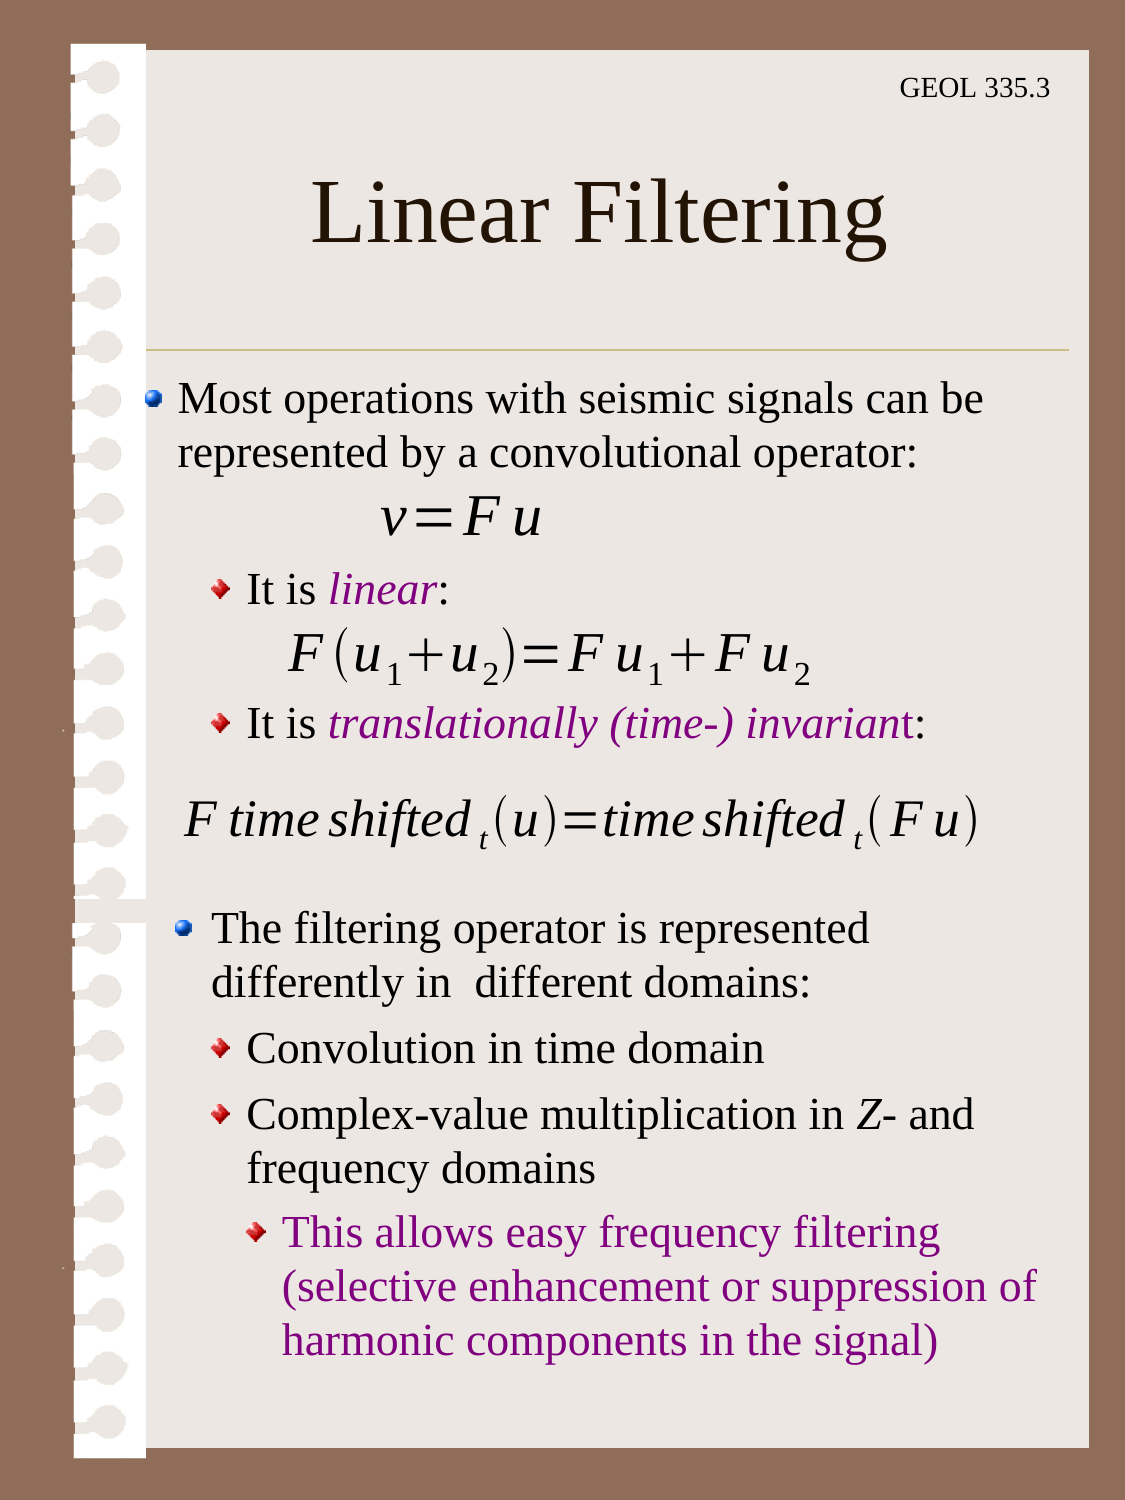

# Linear Filtering
Most operations with seismic signals can be represented by a convolutional operator:
It is linear:
It is translationally (time-) invariant:
The filtering operator is represented differently in different domains:
Convolution in time domain
Complex-value multiplication in Z- and frequency domains
This allows easy frequency filtering (selective enhancement or suppression of harmonic components in the signal)